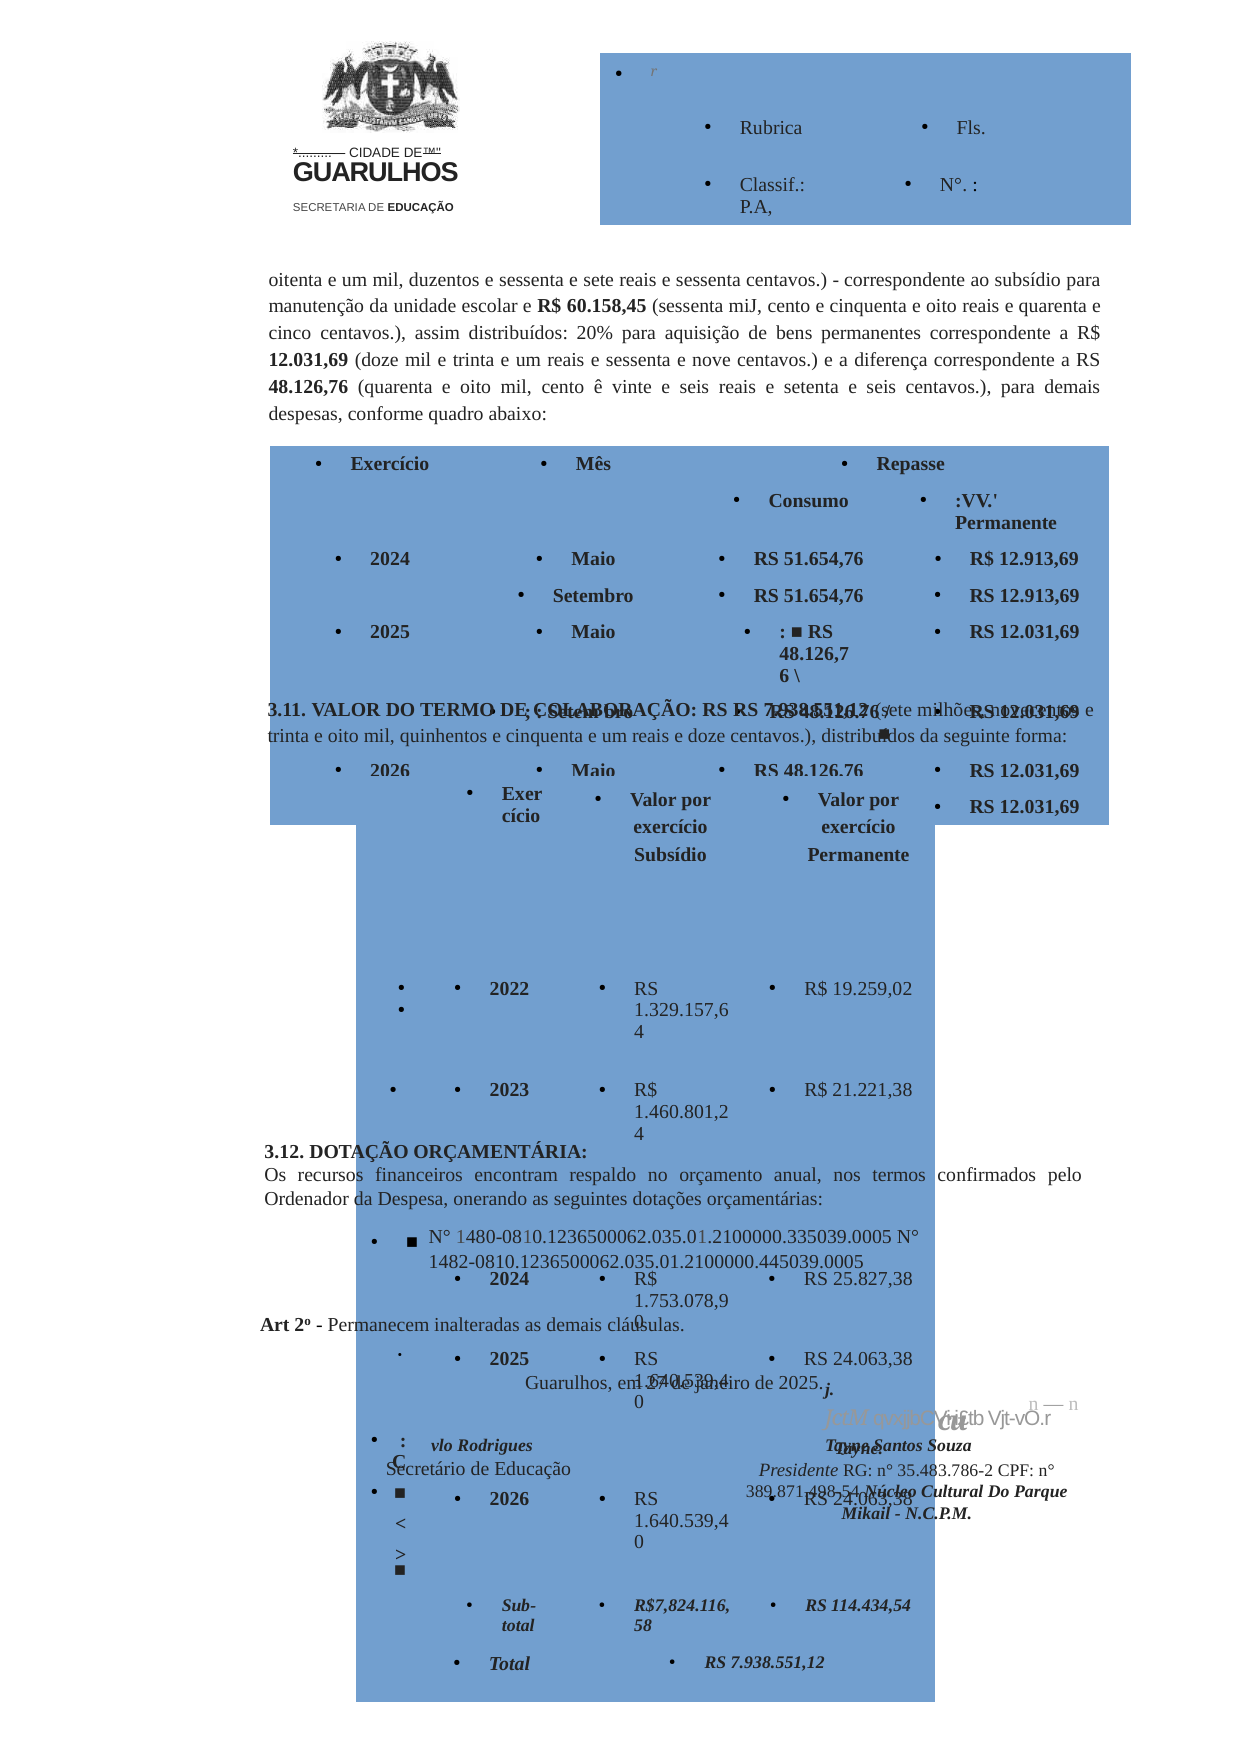

| r | | |
| --- | --- | --- |
| | Rubrica | Fls. |
| | Classif.: P.A, | N°. : |
*.........— CIDADE DE™"
GUARULHOS
SECRETARIA DE EDUCAÇÃO
oitenta e um mil, duzentos e sessenta e sete reais e sessenta centavos.) - correspondente ao subsídio para manutenção da unidade escolar e R$ 60.158,45 (sessenta miJ, cento e cinquenta e oito reais e quarenta e cinco centavos.), assim distribuídos: 20% para aquisição de bens permanentes correspondente a R$ 12.031,69 (doze mil e trinta e um reais e sessenta e nove centavos.) e a diferença correspondente a RS 48.126,76 (quarenta e oito mil, cento ê vinte e seis reais e setenta e seis centavos.), para demais despesas, conforme quadro abaixo:
| Exercício | Mês | Repasse | | | |
| --- | --- | --- | --- | --- | --- |
| | | Consumo | | | :VV.' Permanente |
| 2024 | Maio | RS 51.654,76 | | | R$ 12.913,69 |
| | Setembro | RS 51.654,76 | | | RS 12.913,69 |
| 2025 | Maio | | : ■ RS 48.126,76 \ | | RS 12.031,69 |
| | ; : Setem bro | | RS 48.126.76 / ■ | | RS 12.031,69 |
| 2026 | Maio | RS 48.126,76 | | | RS 12.031,69 |
| | Setembro | RS 48.126,76 | | | RS 12.031,69 |
3.11. VALOR DO TERMO DE COLABORAÇÃO: RS RS 7.938.551,12 (sete milhões, novecentos e trinta e oito mil, quinhentos e cinquenta e um reais e doze centavos.), distribuídos da seguinte forma:
| | Exercício | Valor por exercício Subsídio | Valor por exercício Permanente |
| --- | --- | --- | --- |
| | | | |
| è aí: | 2022 | RS 1.329.157,64 | R$ 19.259,02 |
| ■ £â. . ■ | 2023 | R$ 1.460.801,24 | R$ 21.221,38 |
| | 2024 | R$ 1.753.078,90 | RS 25.827,38 |
| SÉ :■ :C | 2025 | RS 1.640.539,40 | RS 24.063,38 |
| ■ < >■ | 2026 | RS 1.640.539,40 | RS 24.063,38 |
| | Sub-total | R$7,824.116,58 | RS 114.434,54 |
| | Total | RS 7.938.551,12 | |
3.12. DOTAÇÃO ORÇAMENTÁRIA:
Os recursos financeiros encontram respaldo no orçamento anual, nos termos confirmados pelo Ordenador da Despesa, onerando as seguintes dotações orçamentárias:
N° 1480-0810.1236500062.035.01.2100000.335039.0005 N° 1482-0810.1236500062.035.01.2100000.445039.0005
Art 2o - Permanecem inalteradas as demais cláusulas.
Guarulhos, em 27 de janeiro de 2025.
j.
JctM qvxjjbCVi i£tb Vjt-vO.r
Tayne Santos Souza
n — n
cu
vlo Rodrigues
Tayne.
Secretário de Educação
Presidente RG: n° 35.483.786-2 CPF: n° 389.871.498-54 Núcleo Cultural Do Parque Mikail - N.C.P.M.